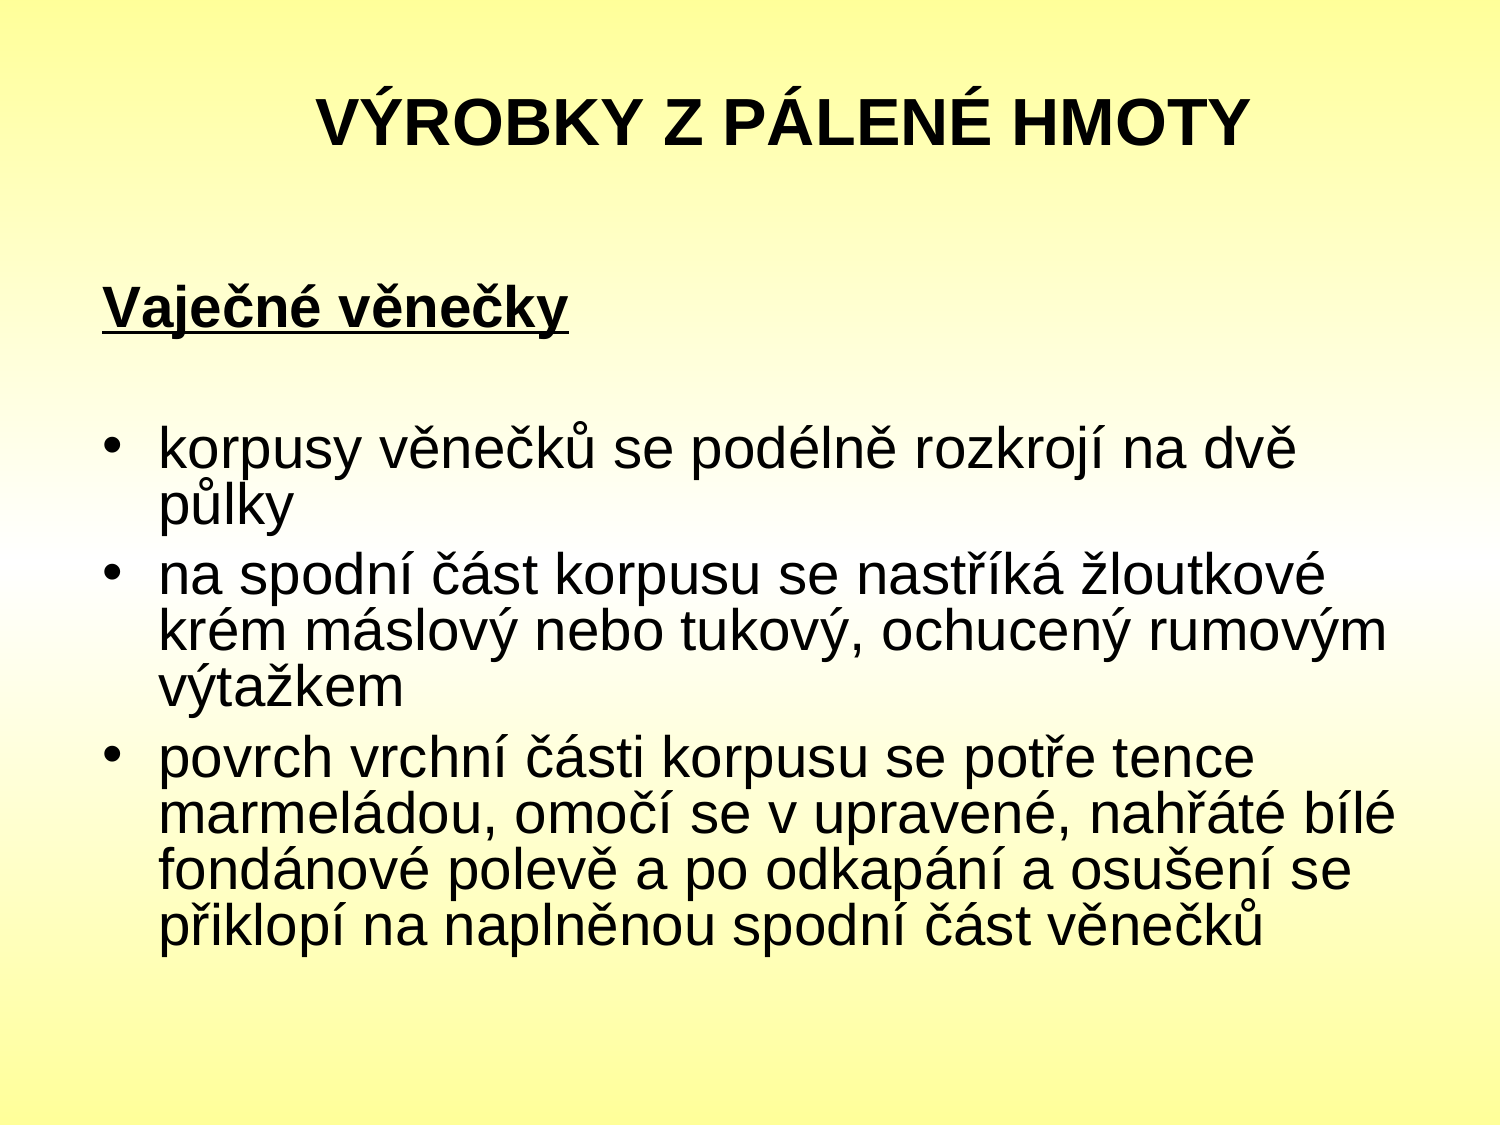

# VÝROBKY Z PÁLENÉ HMOTY
Vaječné věnečky
korpusy věnečků se podélně rozkrojí na dvě půlky
na spodní část korpusu se nastříká žloutkové krém máslový nebo tukový, ochucený rumovým výtažkem
povrch vrchní části korpusu se potře tence marmeládou, omočí se v upravené, nahřáté bílé fondánové polevě a po odkapání a osušení se přiklopí na naplněnou spodní část věnečků